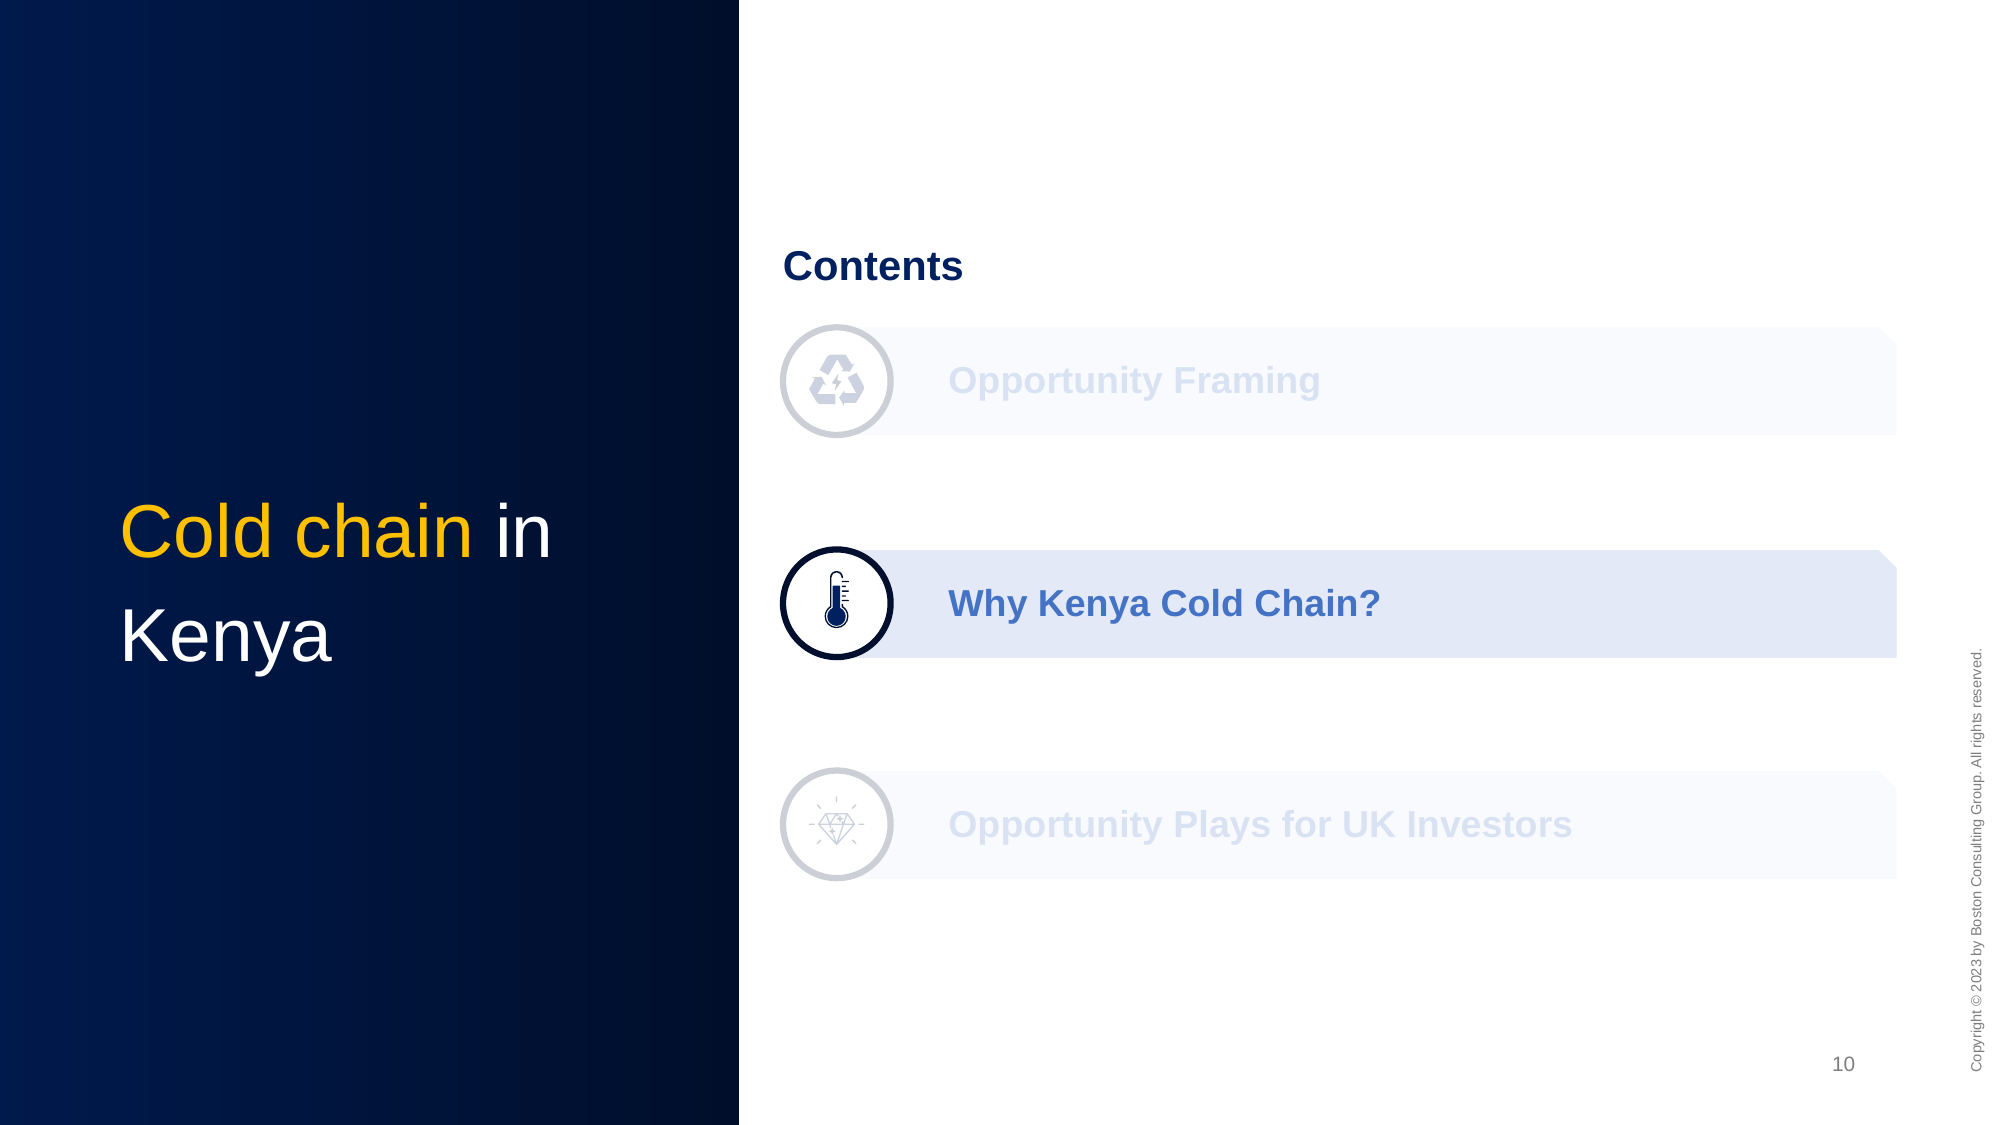

Contents
Opportunity Framing
Cold chain in Kenya
Why Kenya Cold Chain?
Opportunity Plays for UK Investors